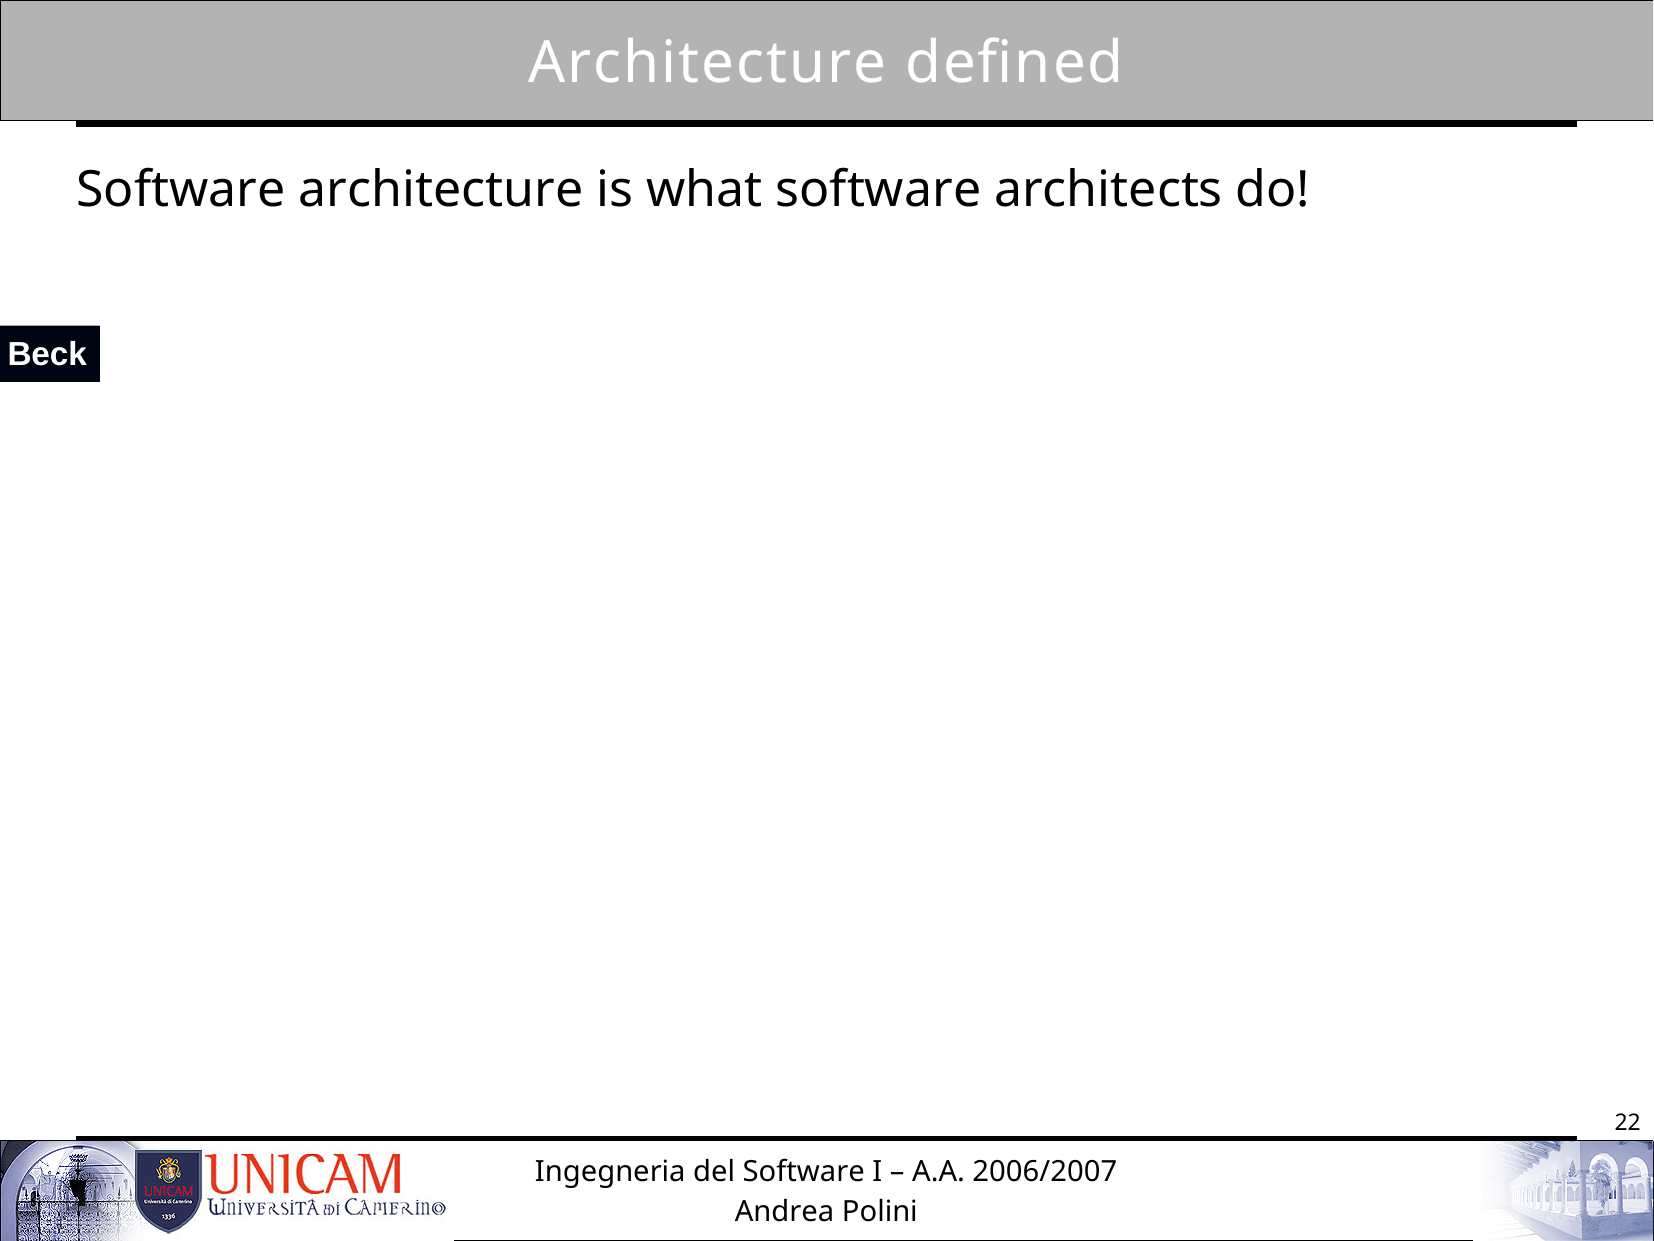

# Architecture defined
Software architecture is what software architects do!
Beck
22